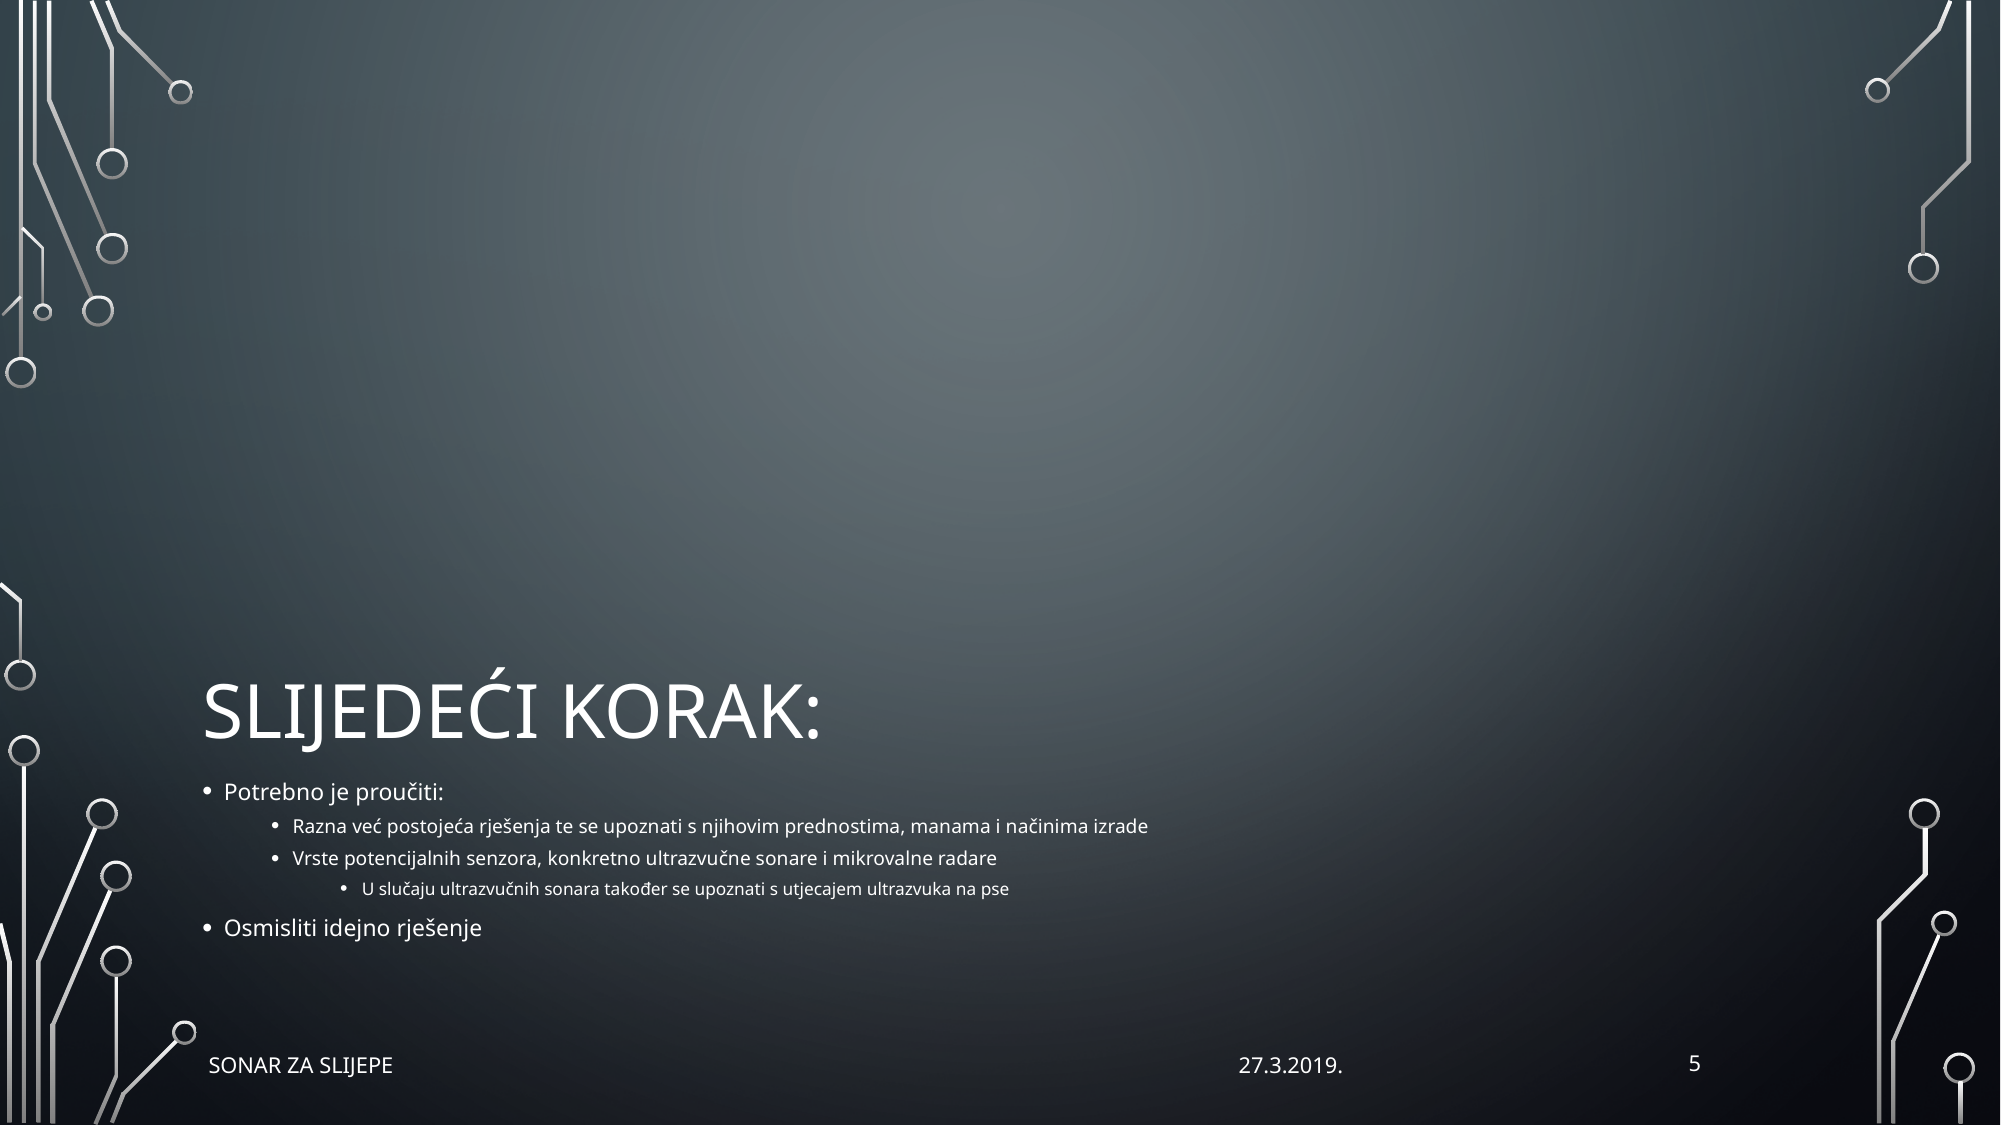

# Slijedeći korak:
Potrebno je proučiti:
Razna već postojeća rješenja te se upoznati s njihovim prednostima, manama i načinima izrade
Vrste potencijalnih senzora, konkretno ultrazvučne sonare i mikrovalne radare
U slučaju ultrazvučnih sonara također se upoznati s utjecajem ultrazvuka na pse
Osmisliti idejno rješenje
Sonar za slijepe
27.3.2019.